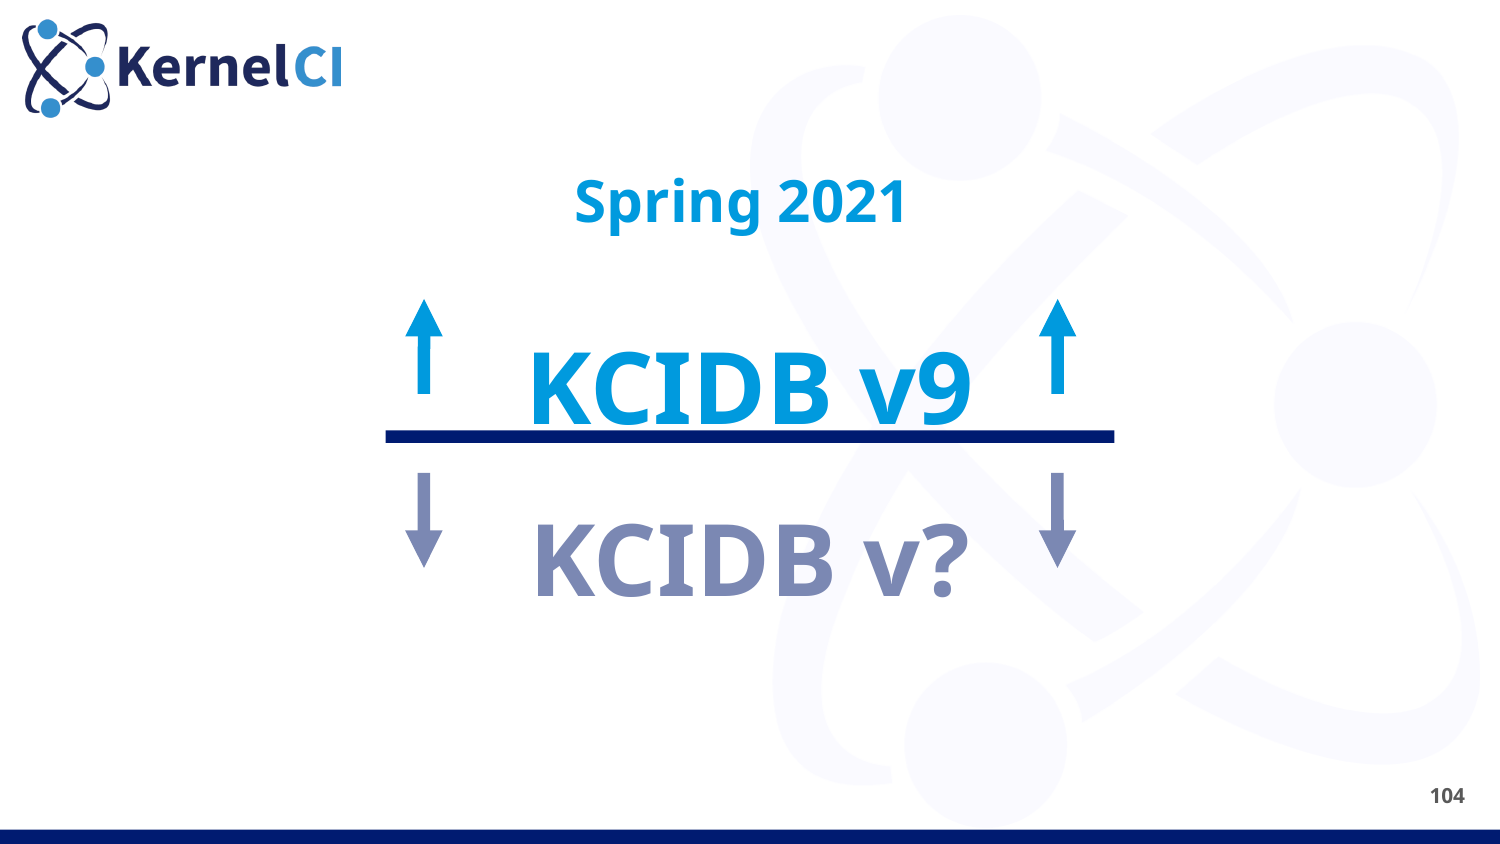

# KCIDB v9
KCIDB v?
Spring 2021